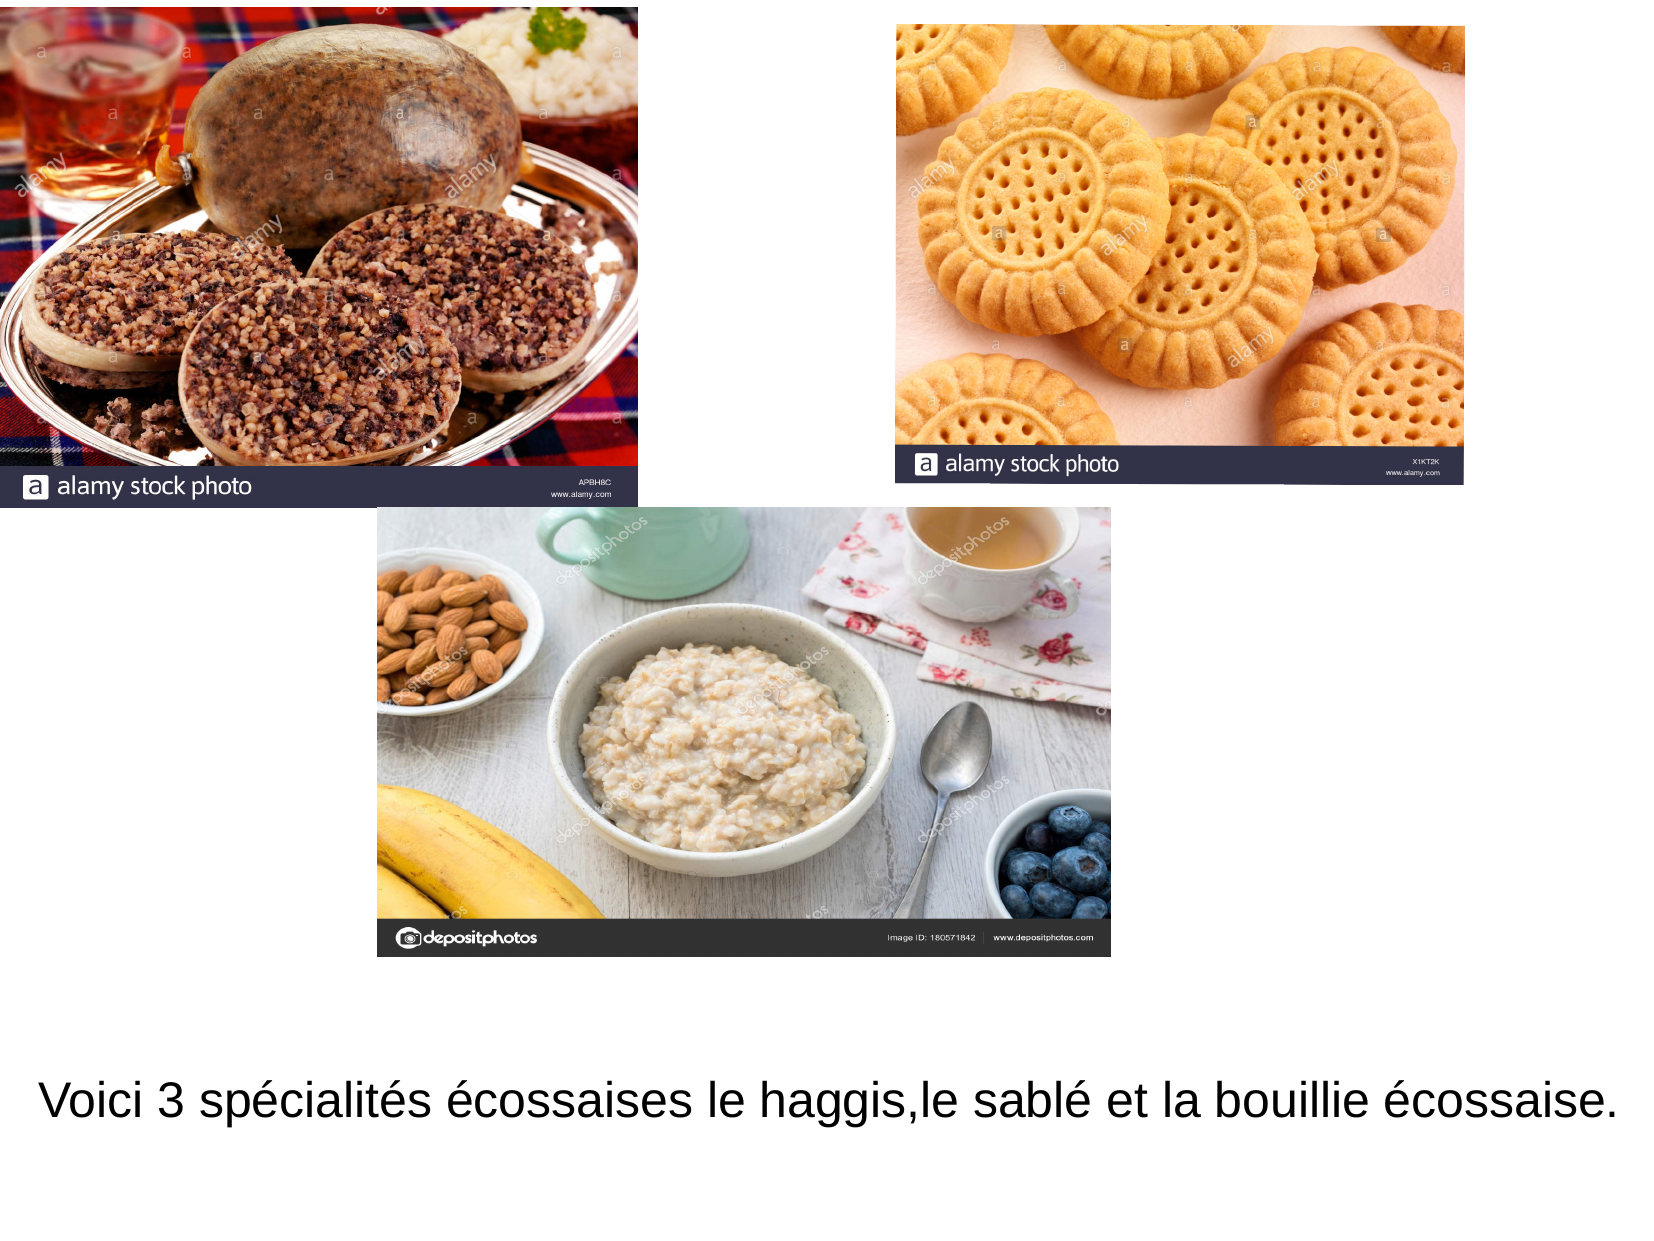

Voici 3 spécialités écossaises le haggis,le sablé et la bouillie écossaise.